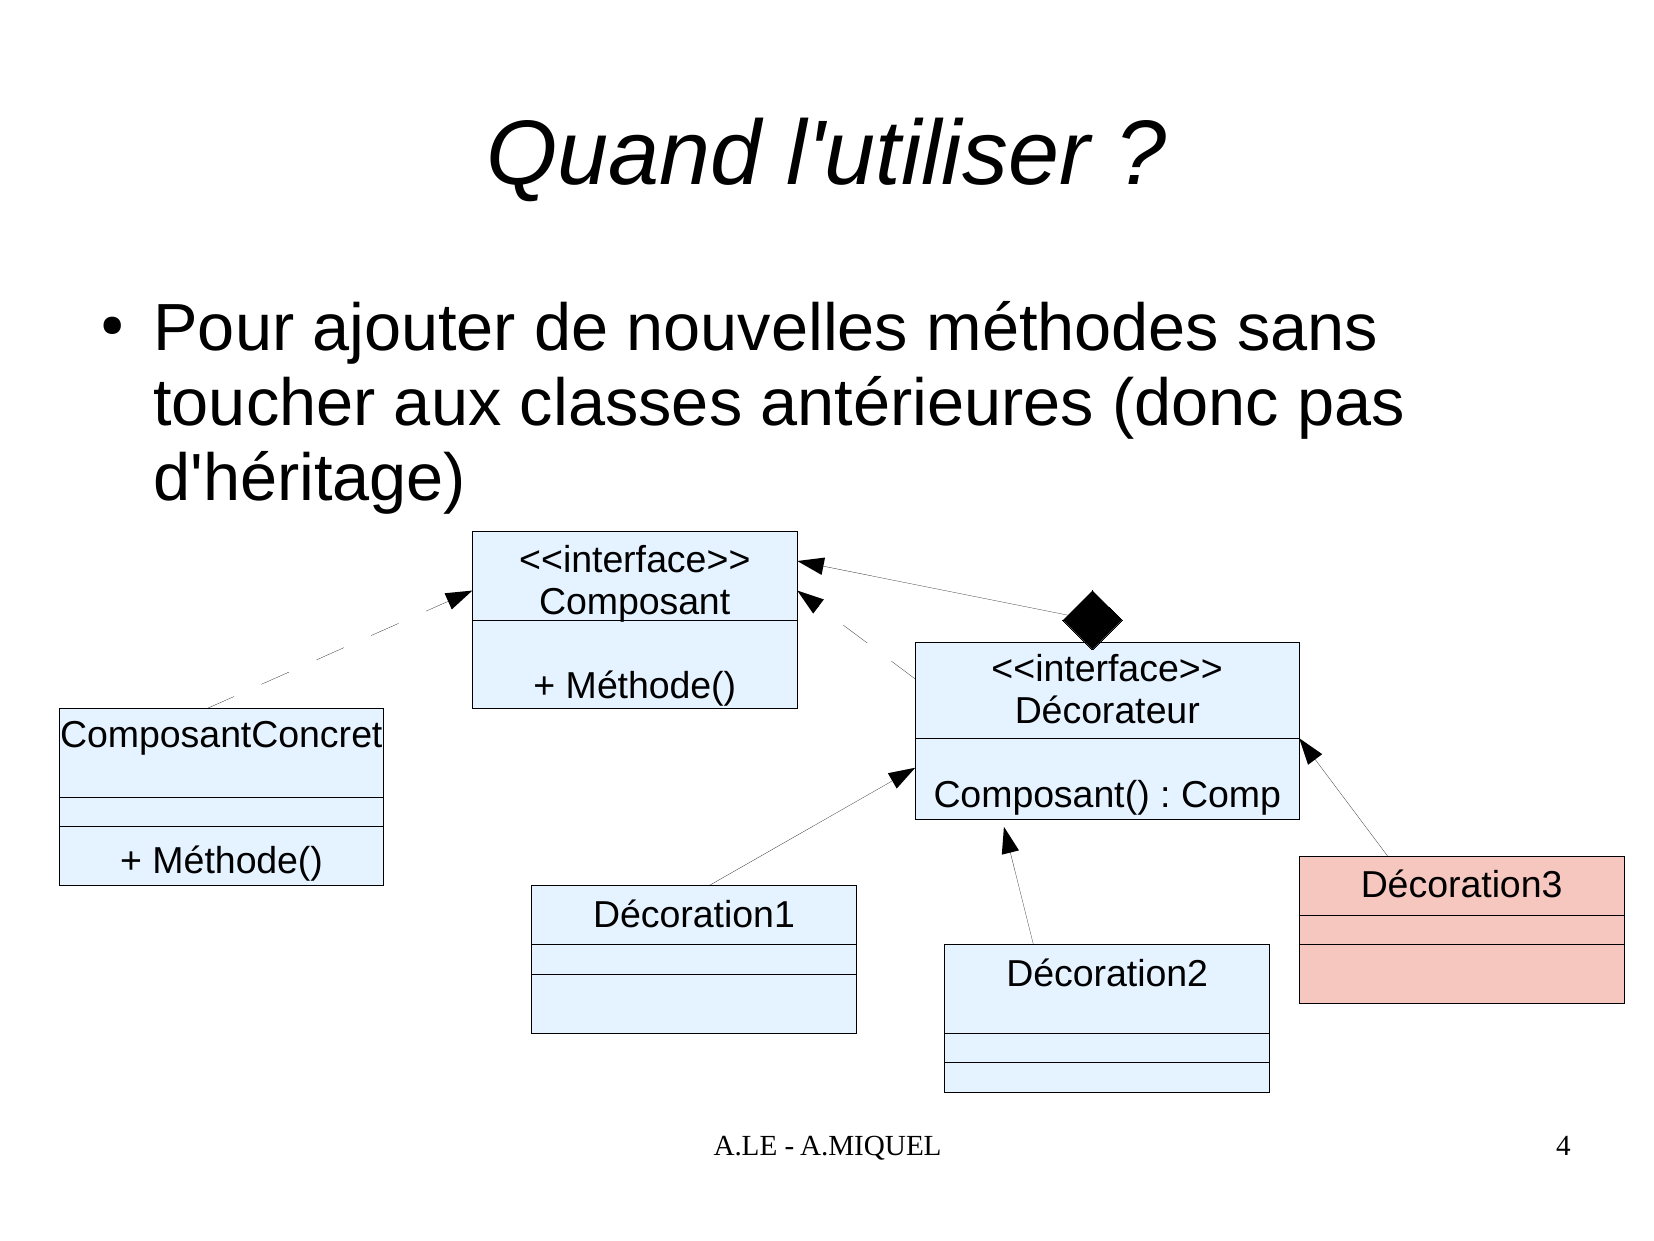

# Quand l'utiliser ?
Pour ajouter de nouvelles méthodes sans toucher aux classes antérieures (donc pas d'héritage)
<<interface>>
Composant
+ Méthode()
<<interface>>
Décorateur
Composant() : Comp
ComposantConcret
+ Méthode()
Décoration3
Décoration1
Décoration2
A.LE - A.MIQUEL
4